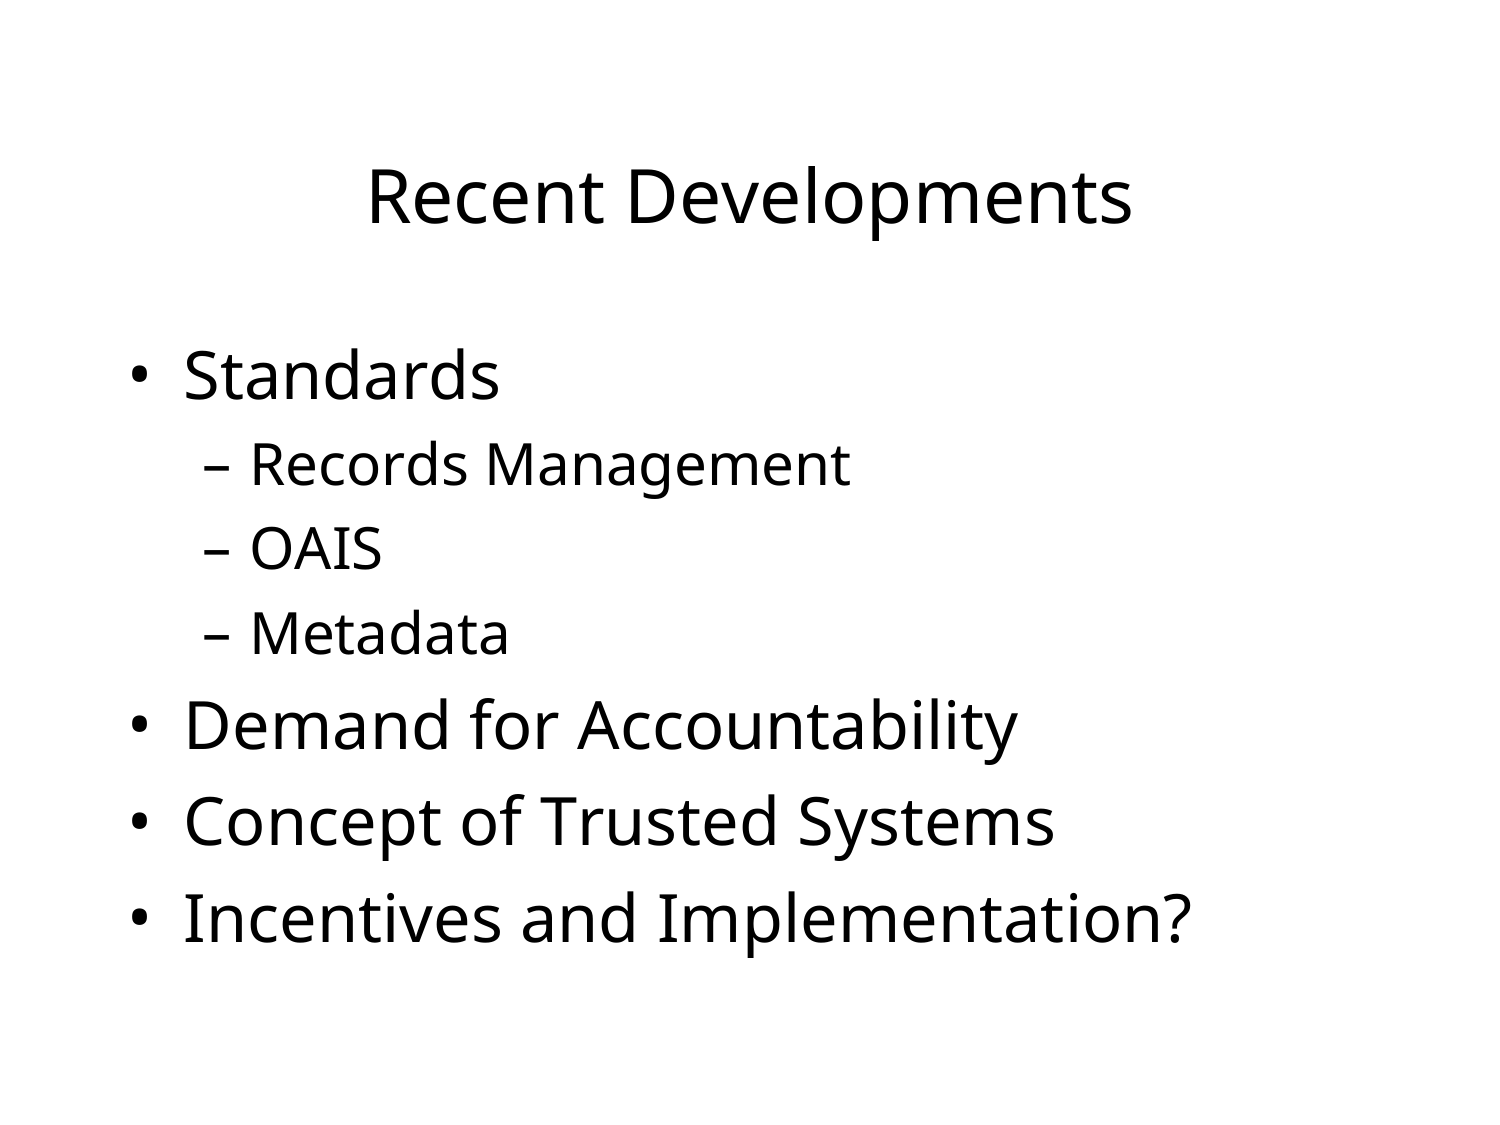

# Recent Developments
Standards
Records Management
OAIS
Metadata
Demand for Accountability
Concept of Trusted Systems
Incentives and Implementation?